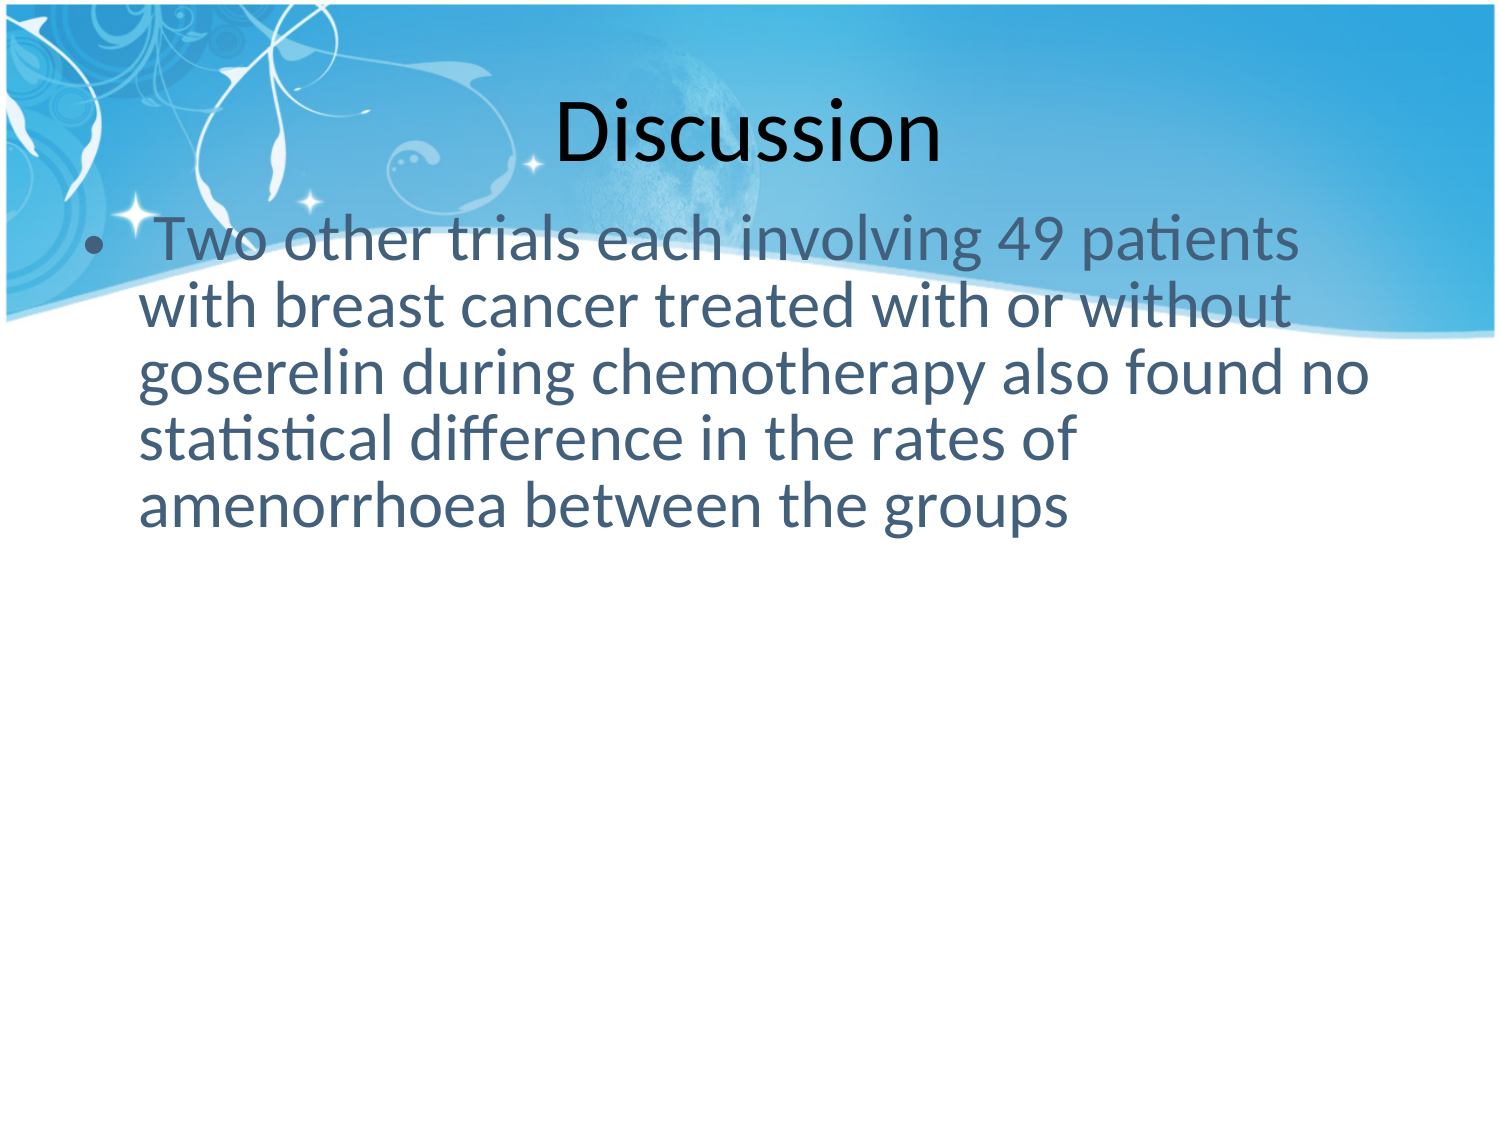

# Discussion
 Two other trials each involving 49 patients with breast cancer treated with or without goserelin during chemotherapy also found no statistical difference in the rates of amenorrhoea between the groups